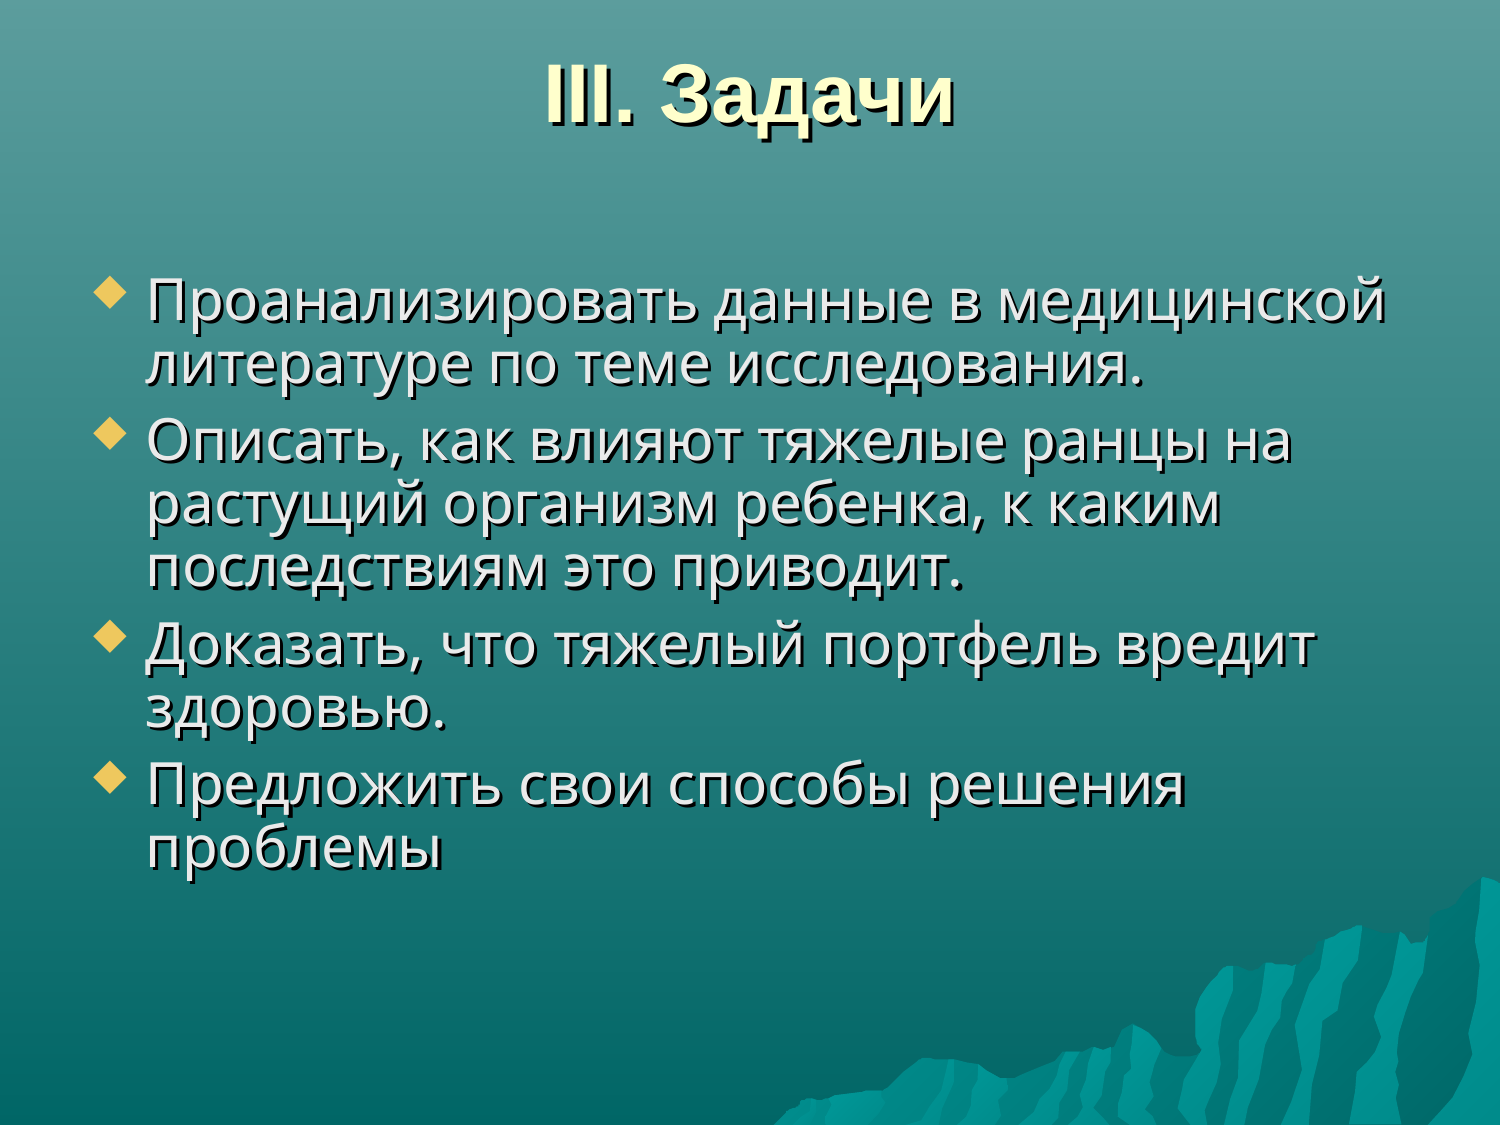

# III. Задачи
Проанализировать данные в медицинской литературе по теме исследования.
Описать, как влияют тяжелые ранцы на растущий организм ребенка, к каким последствиям это приводит.
Доказать, что тяжелый портфель вредит здоровью.
Предложить свои способы решения проблемы